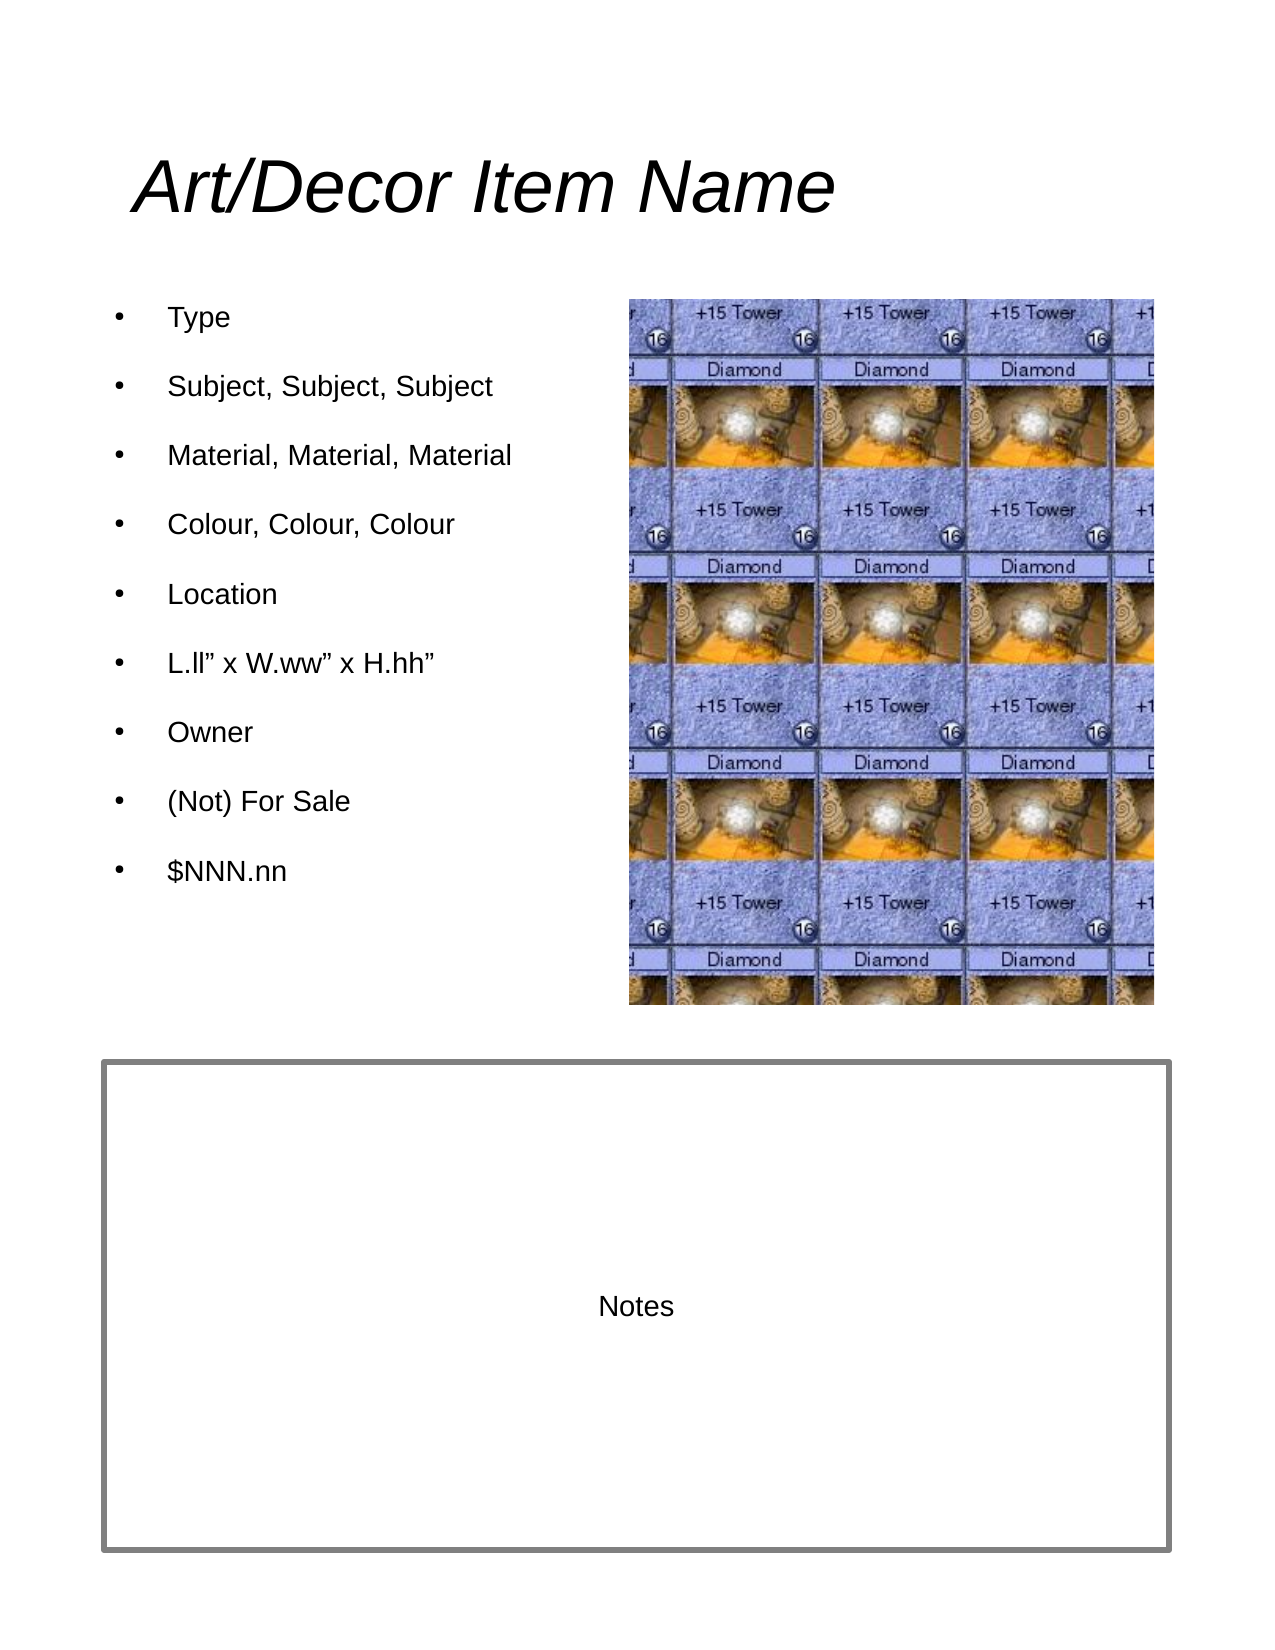

# Art/Decor Item Name
Type
Subject, Subject, Subject
Material, Material, Material
Colour, Colour, Colour
Location
L.ll” x W.ww” x H.hh”
Owner
(Not) For Sale
$NNN.nn
Notes